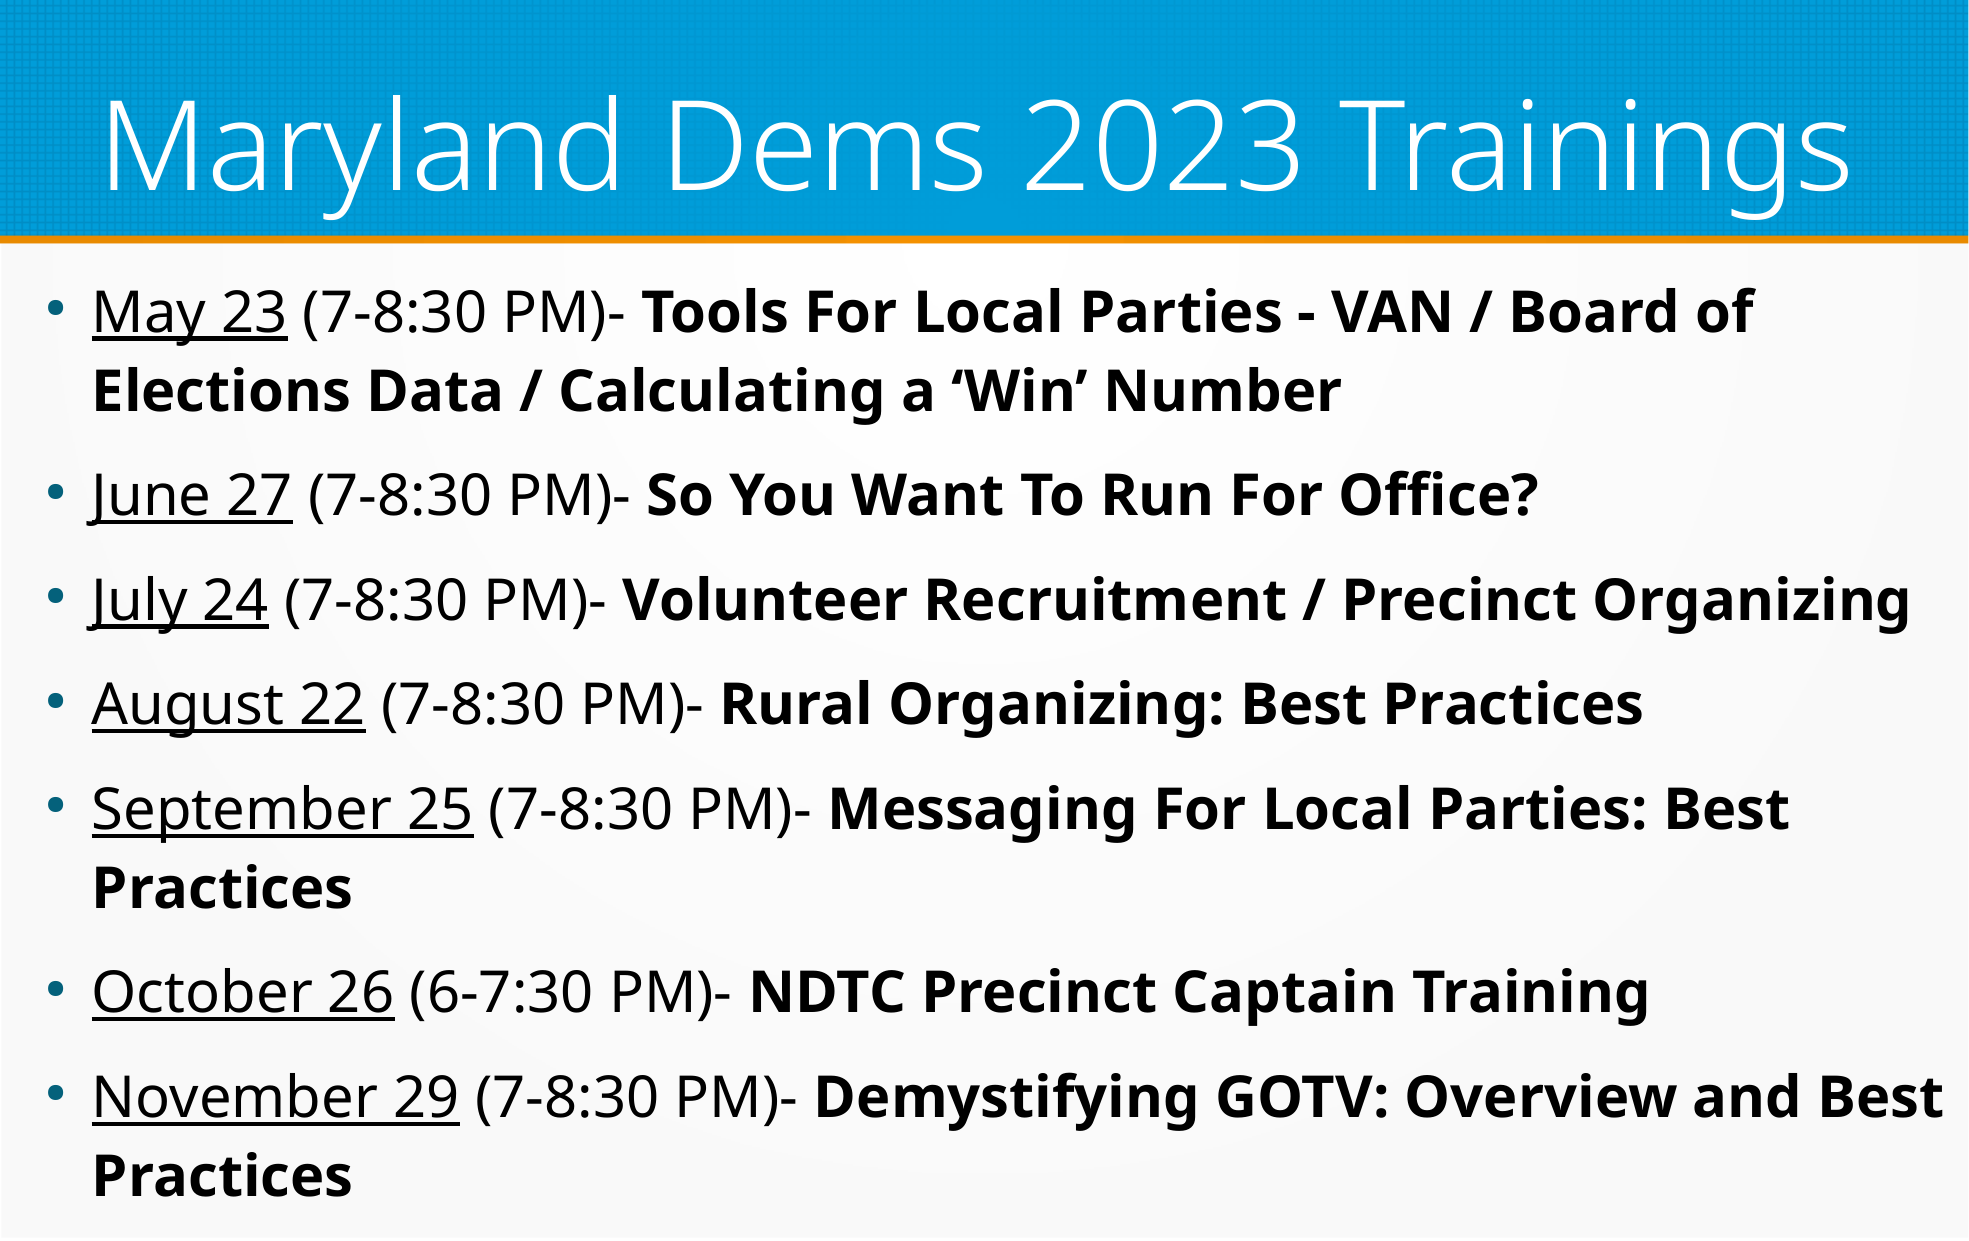

# Maryland Dems 2023 Trainings
May 23 (7-8:30 PM)- Tools For Local Parties - VAN / Board of Elections Data / Calculating a ‘Win’ Number
June 27 (7-8:30 PM)- So You Want To Run For Office?
July 24 (7-8:30 PM)- Volunteer Recruitment / Precinct Organizing
August 22 (7-8:30 PM)- Rural Organizing: Best Practices
September 25 (7-8:30 PM)- Messaging For Local Parties: Best Practices
October 26 (6-7:30 PM)- NDTC Precinct Captain Training
November 29 (7-8:30 PM)- Demystifying GOTV: Overview and Best Practices